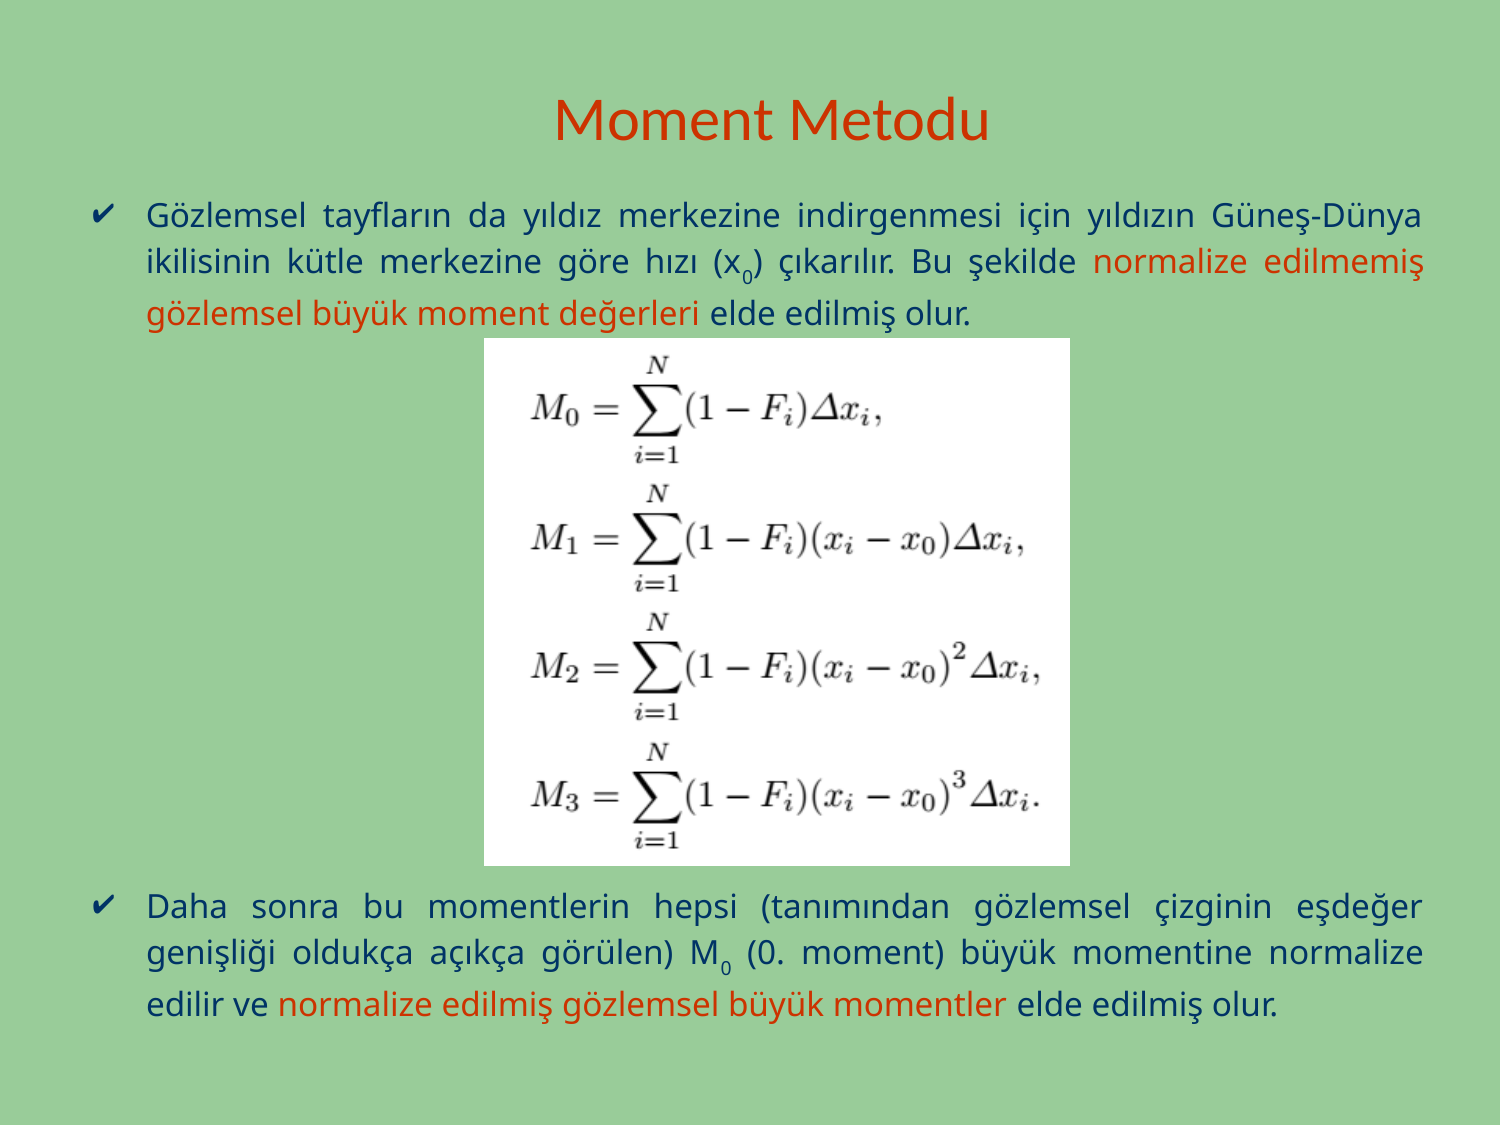

# Moment Metodu
Gözlemsel tayfların da yıldız merkezine indirgenmesi için yıldızın Güneş-Dünya ikilisinin kütle merkezine göre hızı (x0) çıkarılır. Bu şekilde normalize edilmemiş gözlemsel büyük moment değerleri elde edilmiş olur.
Daha sonra bu momentlerin hepsi (tanımından gözlemsel çizginin eşdeğer genişliği oldukça açıkça görülen) M0 (0. moment) büyük momentine normalize edilir ve normalize edilmiş gözlemsel büyük momentler elde edilmiş olur.